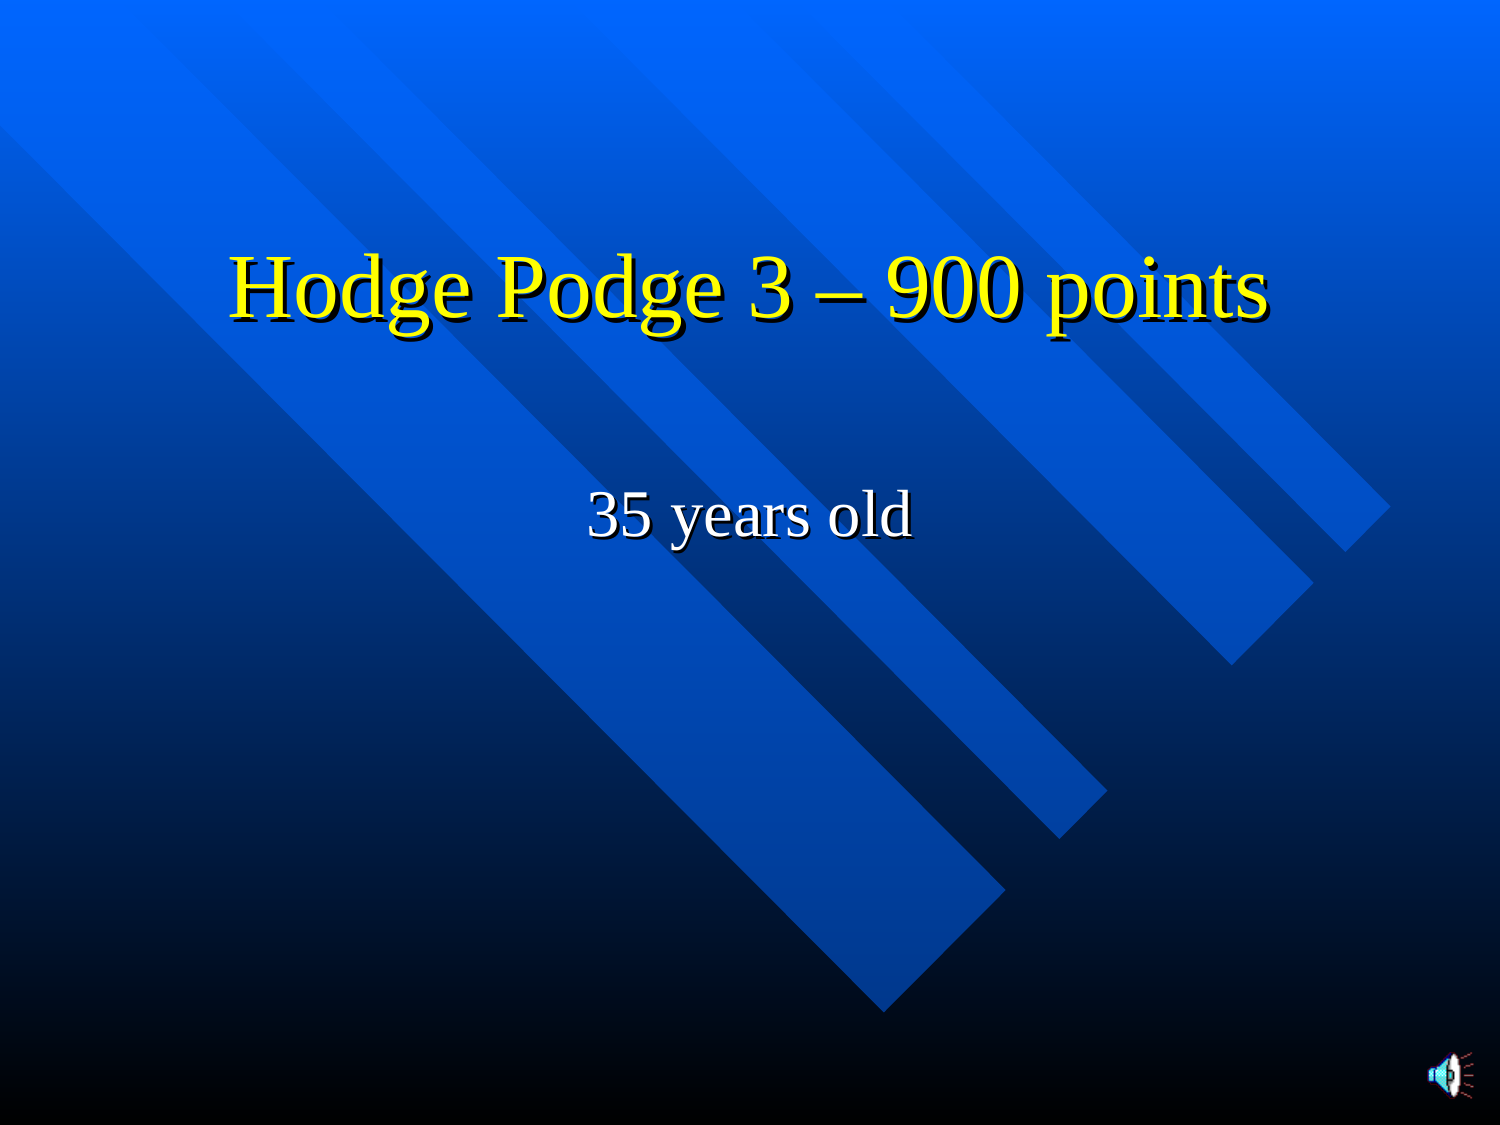

# Hodge Podge 3 – 900 points
35 years old